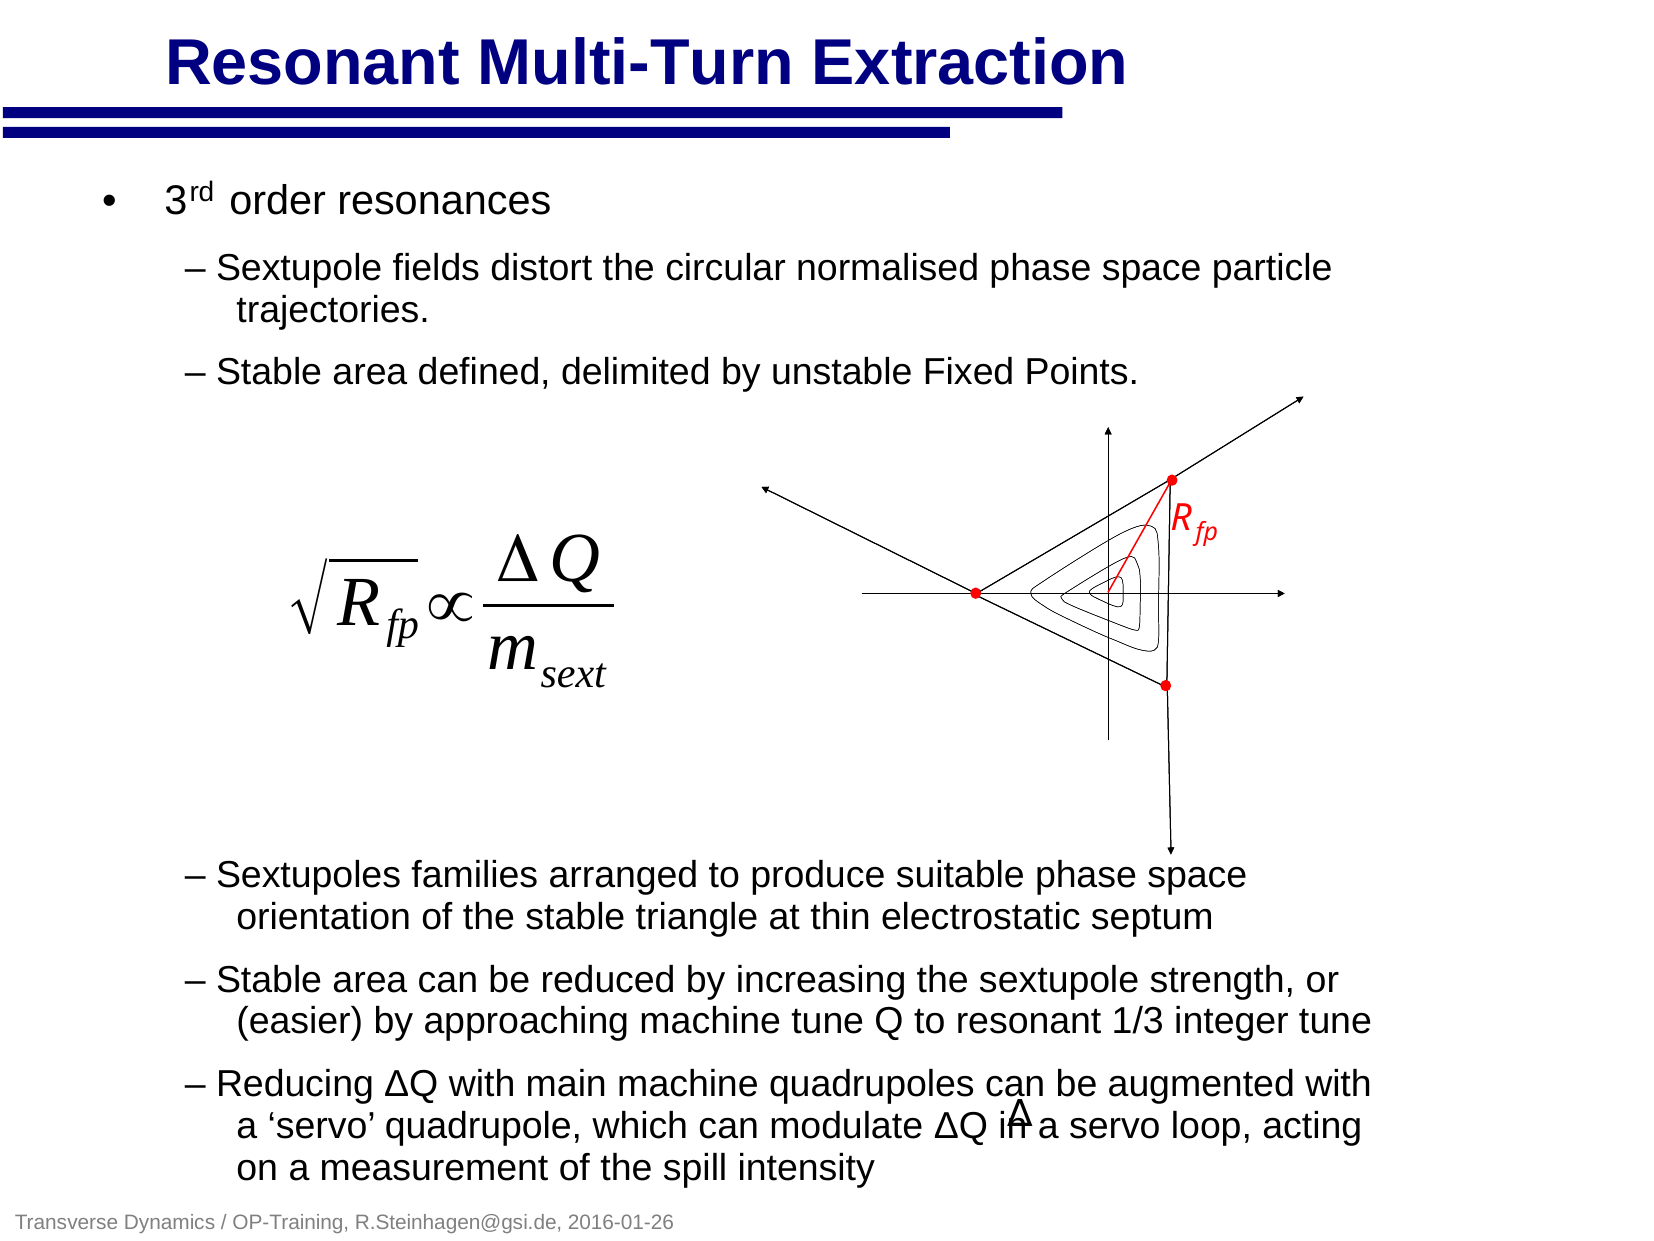

# Resonant Multi-Turn Extraction
rd
•
3
order resonances
– Sextupole fields distort the circular normalised phase space particle
trajectories.
– Stable area defined, delimited by unstable Fixed Points.
R
fp
– Sextupoles families arranged to produce suitable phase space
orientation of the stable triangle at thin electrostatic septum
– Stable area can be reduced by increasing the sextupole strength, or
(easier) by approaching machine tune Q to resonant 1/3 integer tune
– Reducing ΔQ with main machine quadrupoles can be augmented with
∆
a ‘servo’ quadrupole, which can modulate ΔQ in a servo loop, acting
on a measurement of the spill intensity